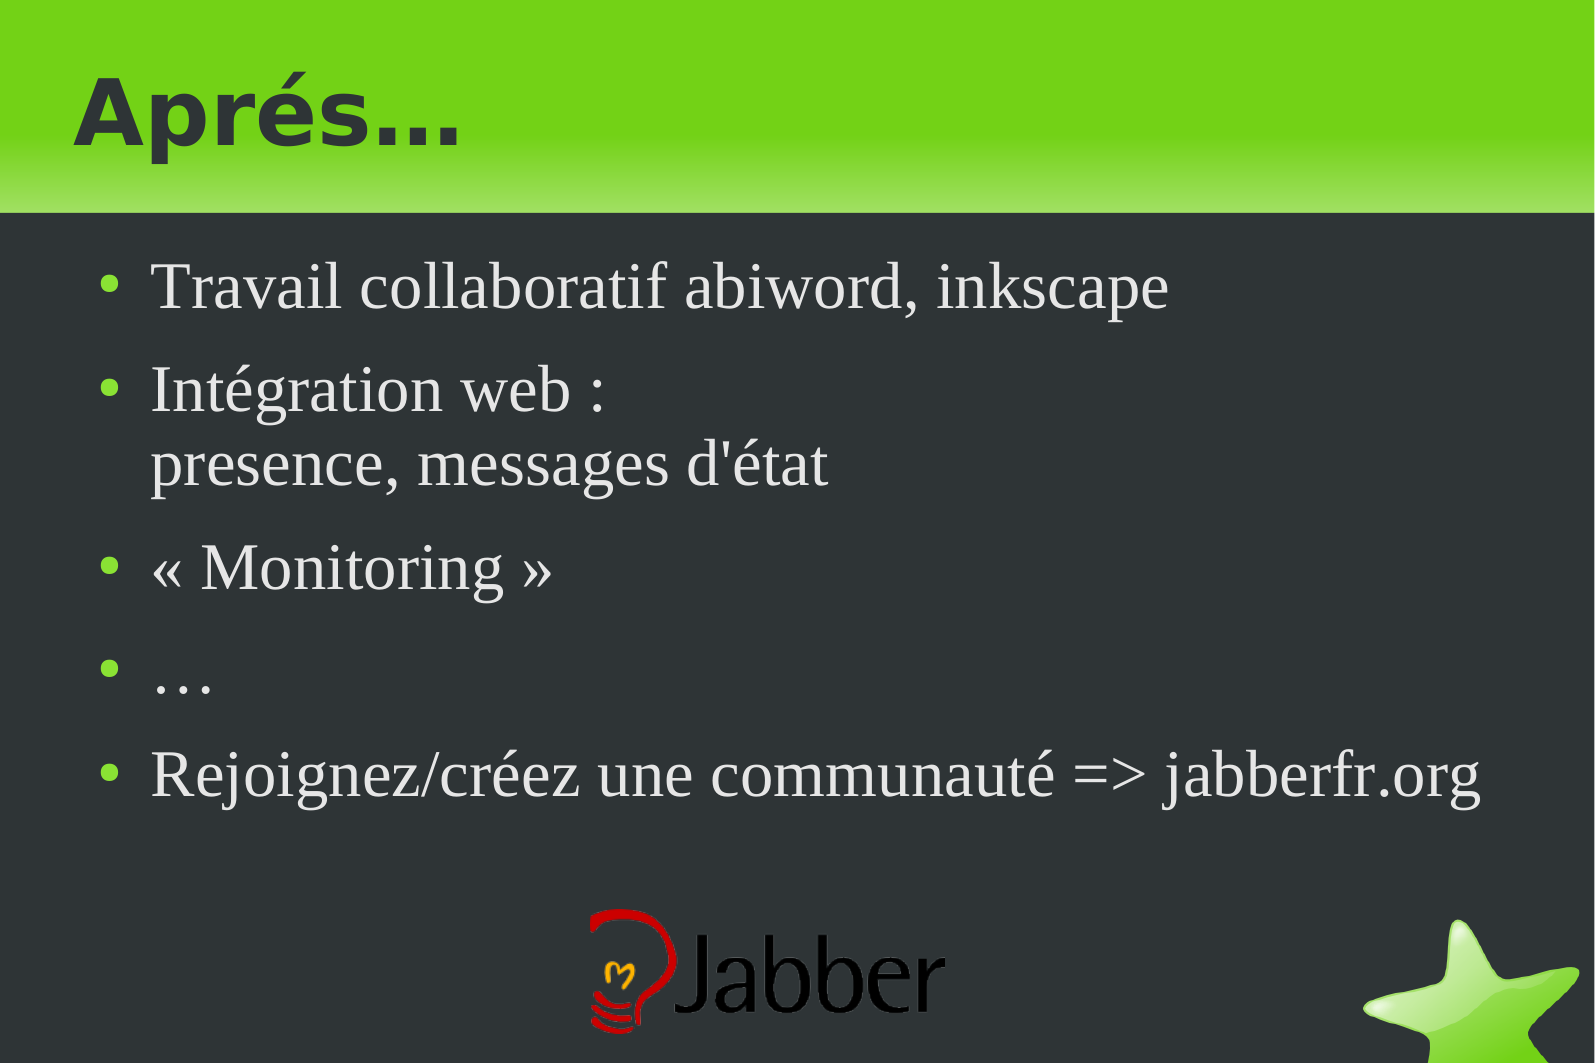

# Aprés…
Travail collaboratif abiword, inkscape
Intégration web :
presence, messages d'état
« Monitoring »
…
Rejoignez/créez une communauté => jabberfr.org